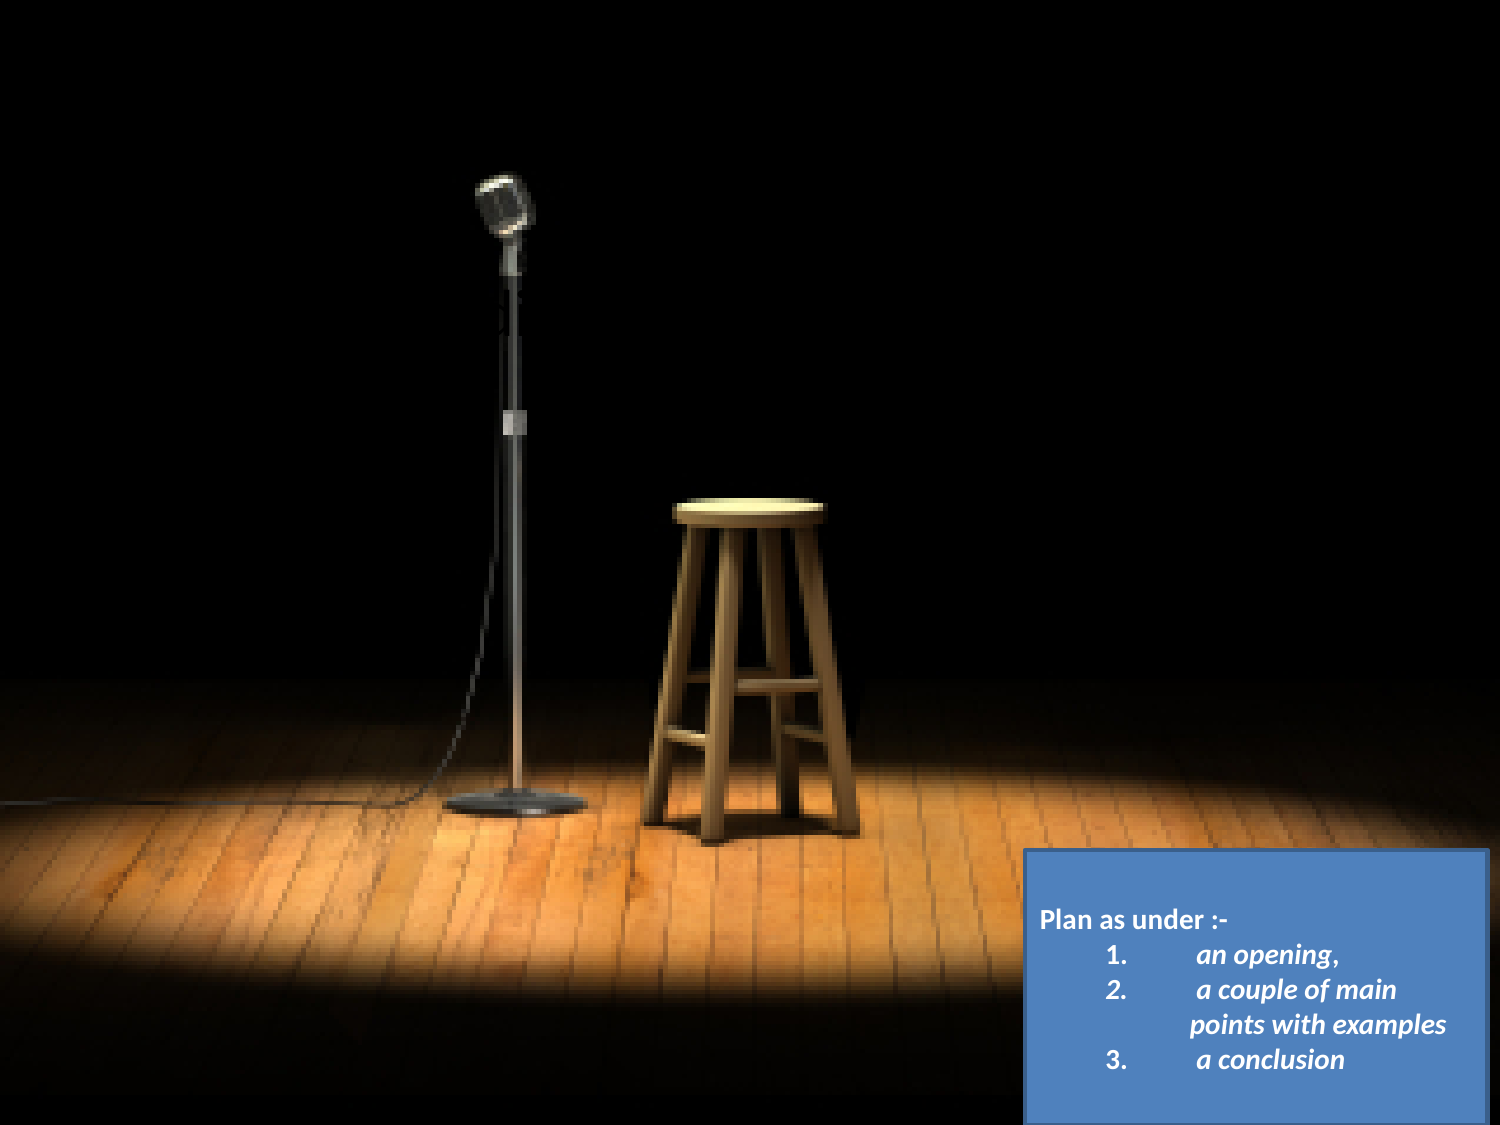

# 9
To forgive is divine.
Plan as under :-
 an opening,
 a couple of main points with examples
 a conclusion